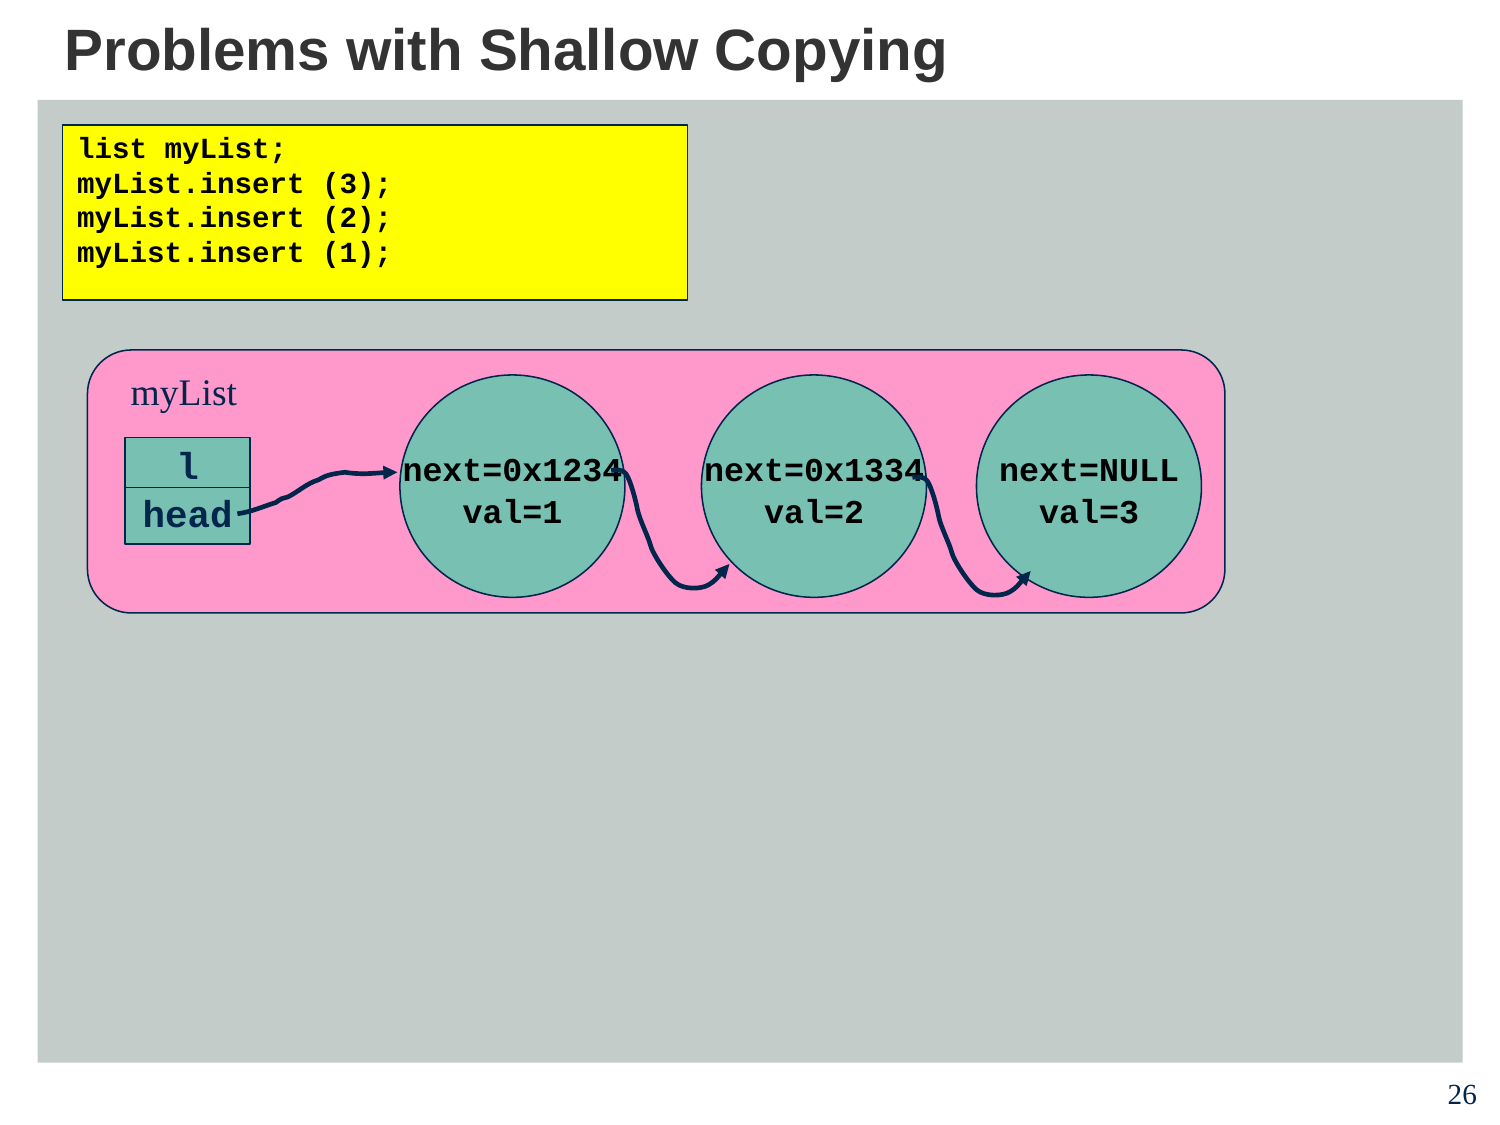

# Problems with Shallow Copying
list myList;
myList.insert (3);
myList.insert (2);
myList.insert (1);
myList
next=0x1234
val=1
next=0x1334
val=2
next=NULL
val=3
l
head